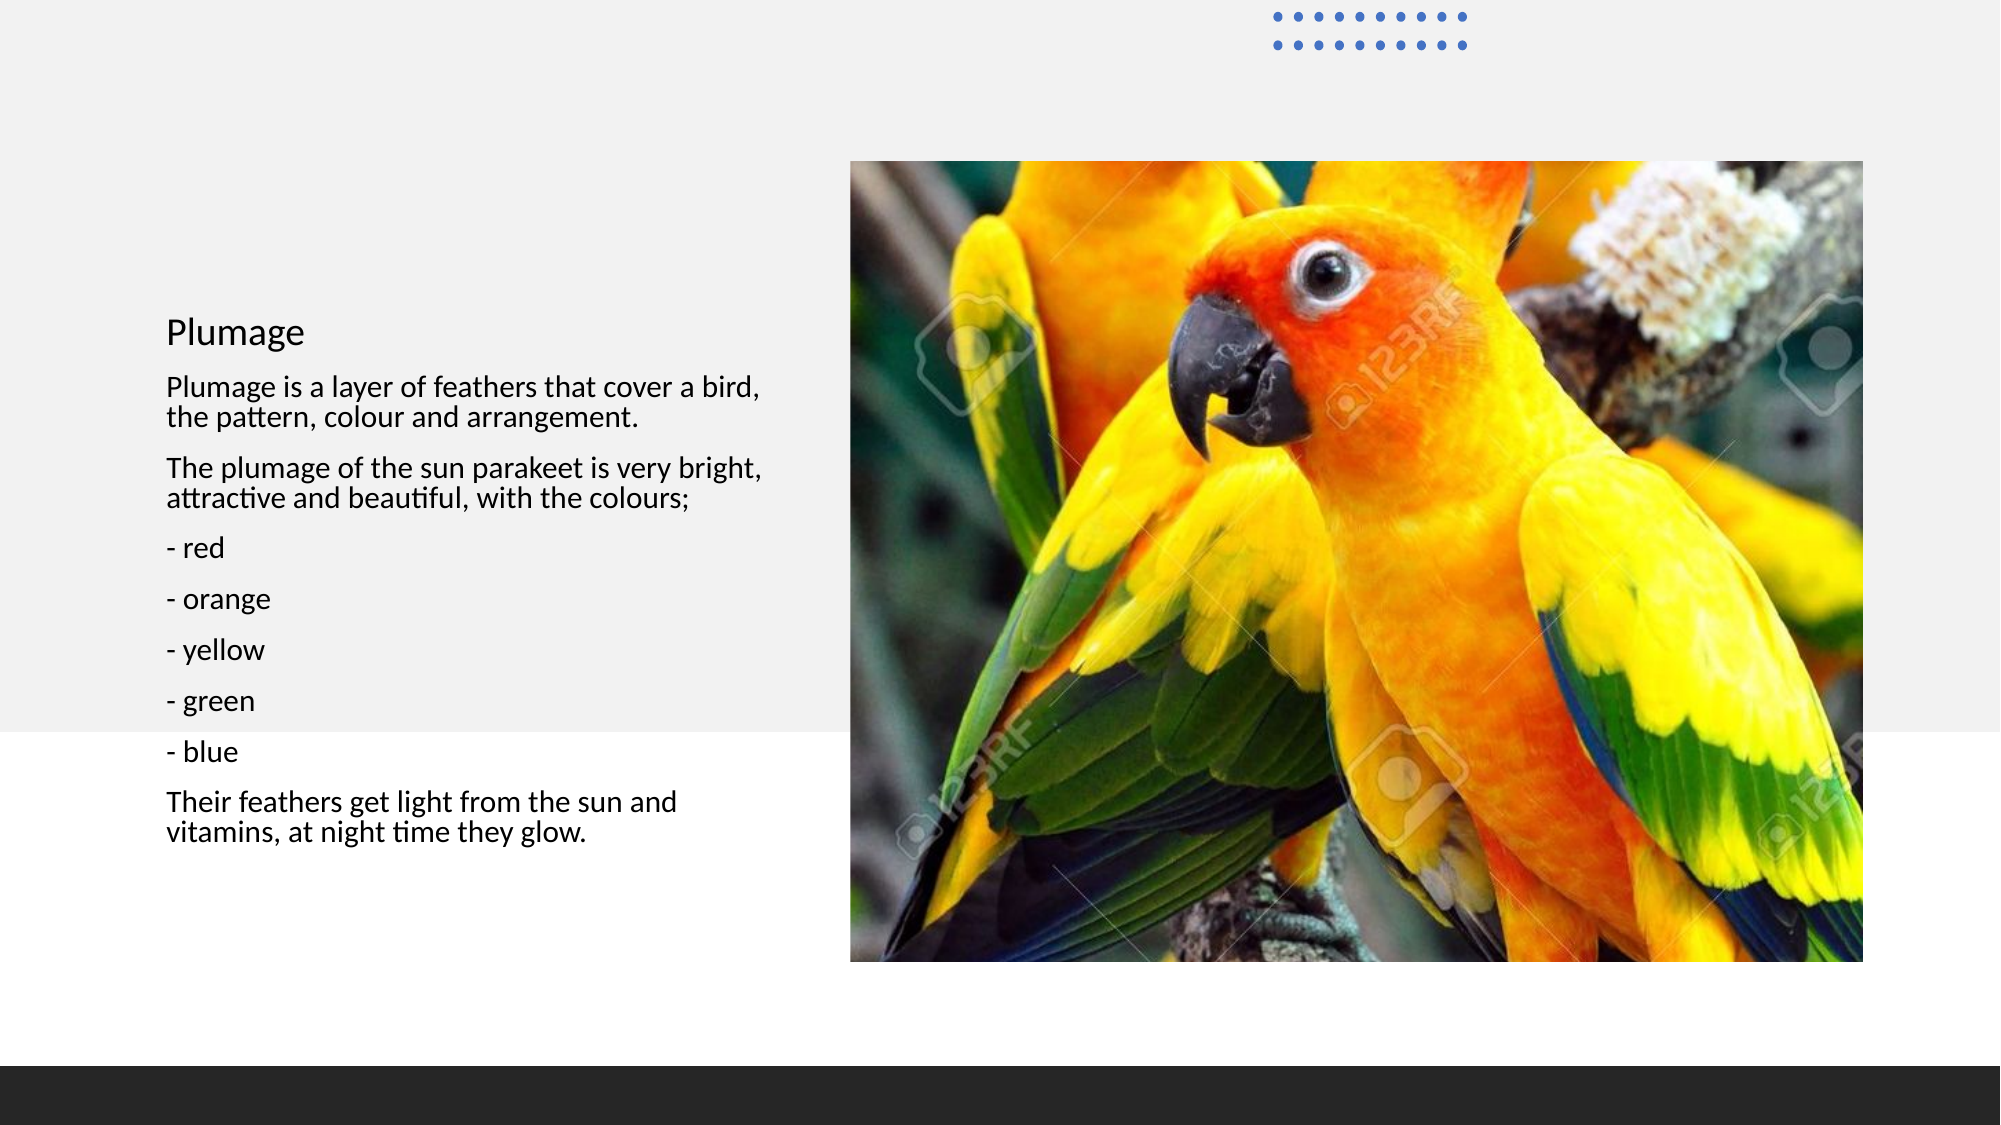

# Plumage
Plumage is a layer of feathers that cover a bird, the pattern, colour and arrangement.
The plumage of the sun parakeet is very bright, attractive and beautiful, with the colours;
- red
- orange
- yellow
- green
- blue
Their feathers get light from the sun and vitamins, at night time they glow.